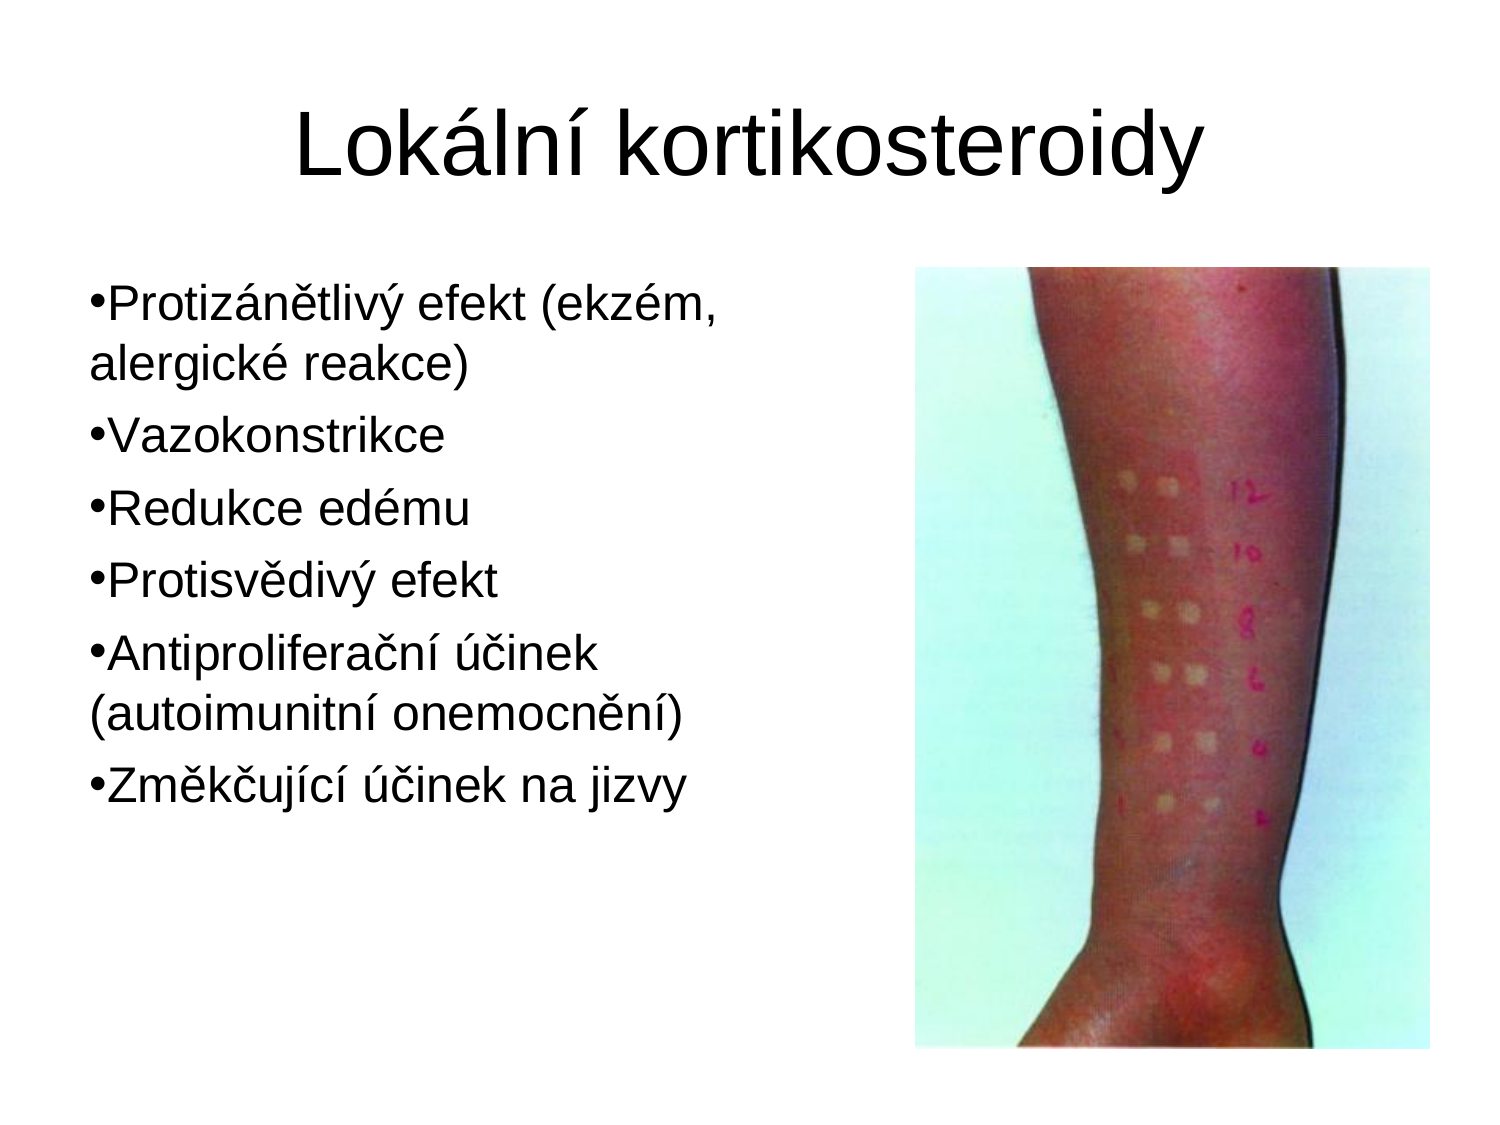

# Lokální kortikosteroidy
Protizánětlivý efekt (ekzém, alergické reakce)
Vazokonstrikce
Redukce edému
Protisvědivý efekt
Antiproliferační účinek (autoimunitní onemocnění)
Změkčující účinek na jizvy